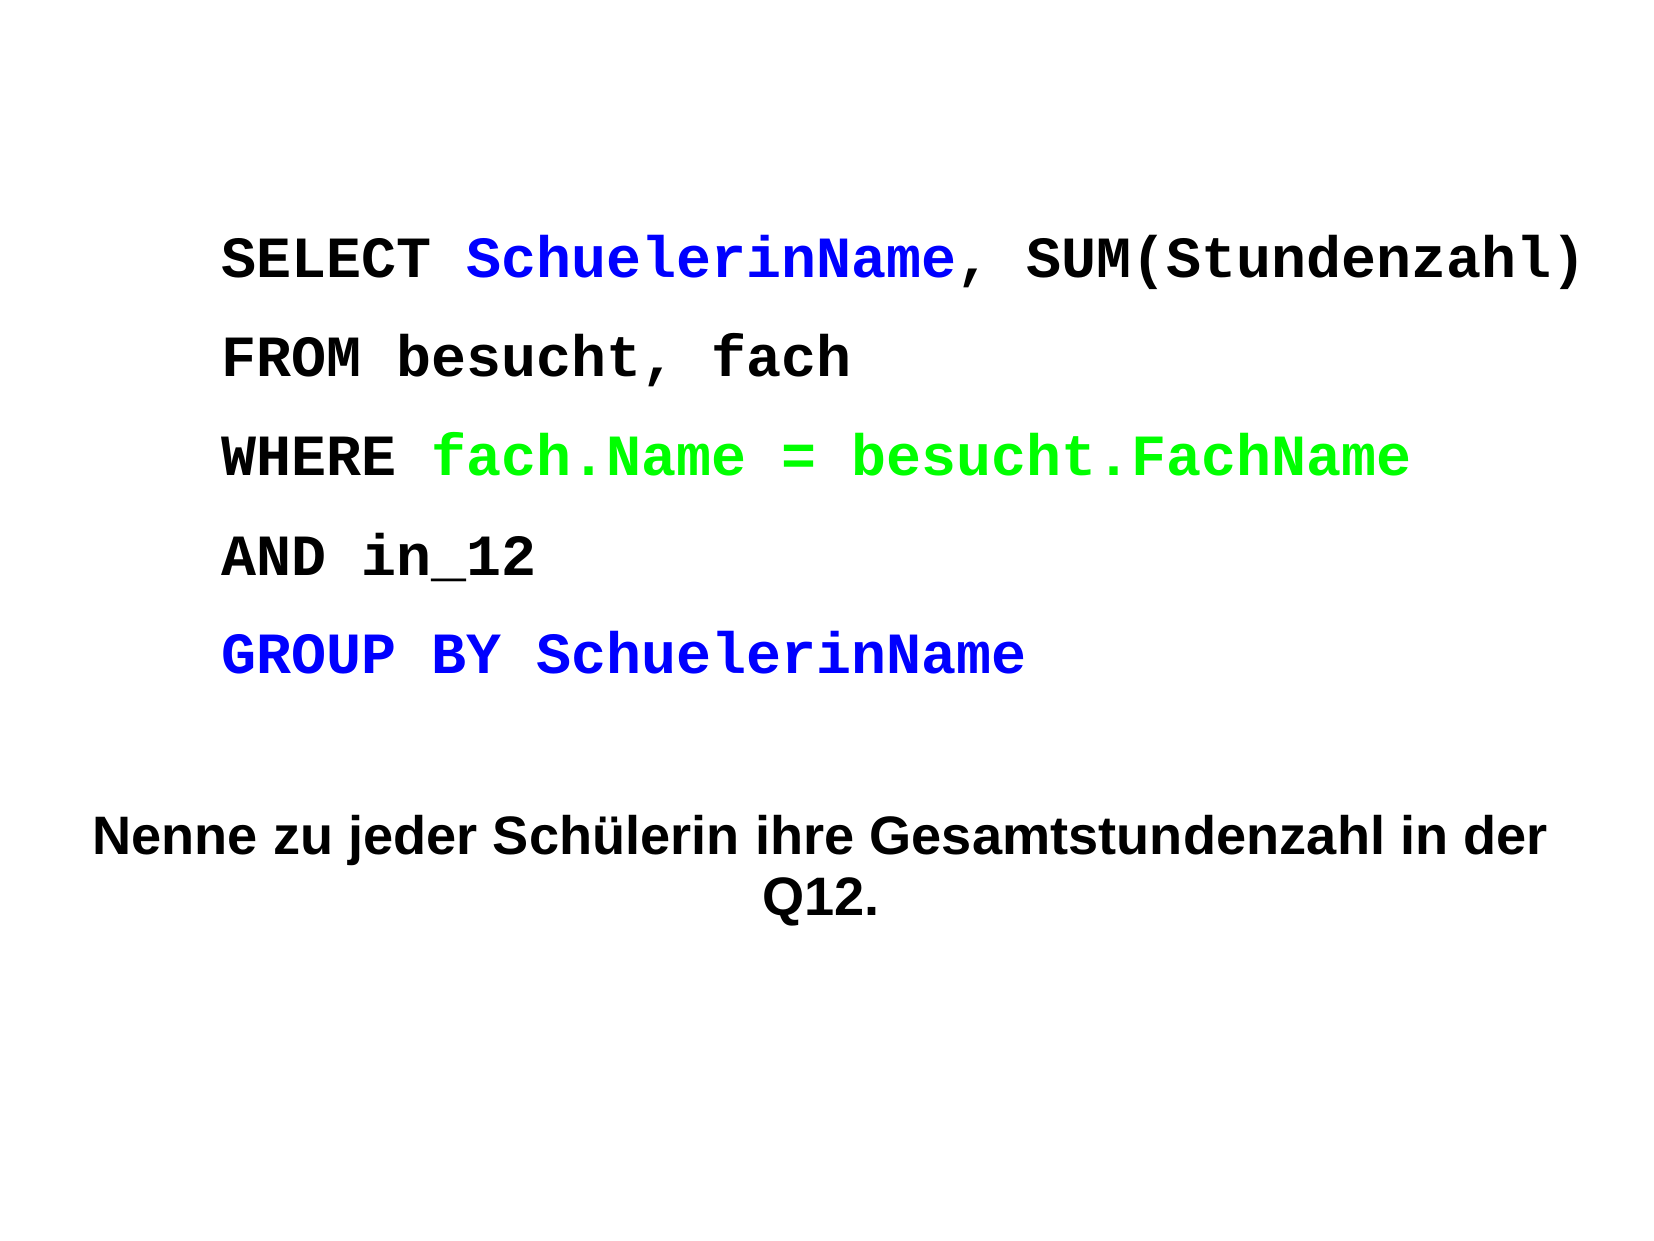

SELECT SchuelerinName, SUM(Stundenzahl)
FROM besucht, fach
WHERE fach.Name = besucht.FachName
AND in_12
GROUP BY SchuelerinName
# Nenne zu jeder Schülerin ihre Gesamtstundenzahl in der Q12.